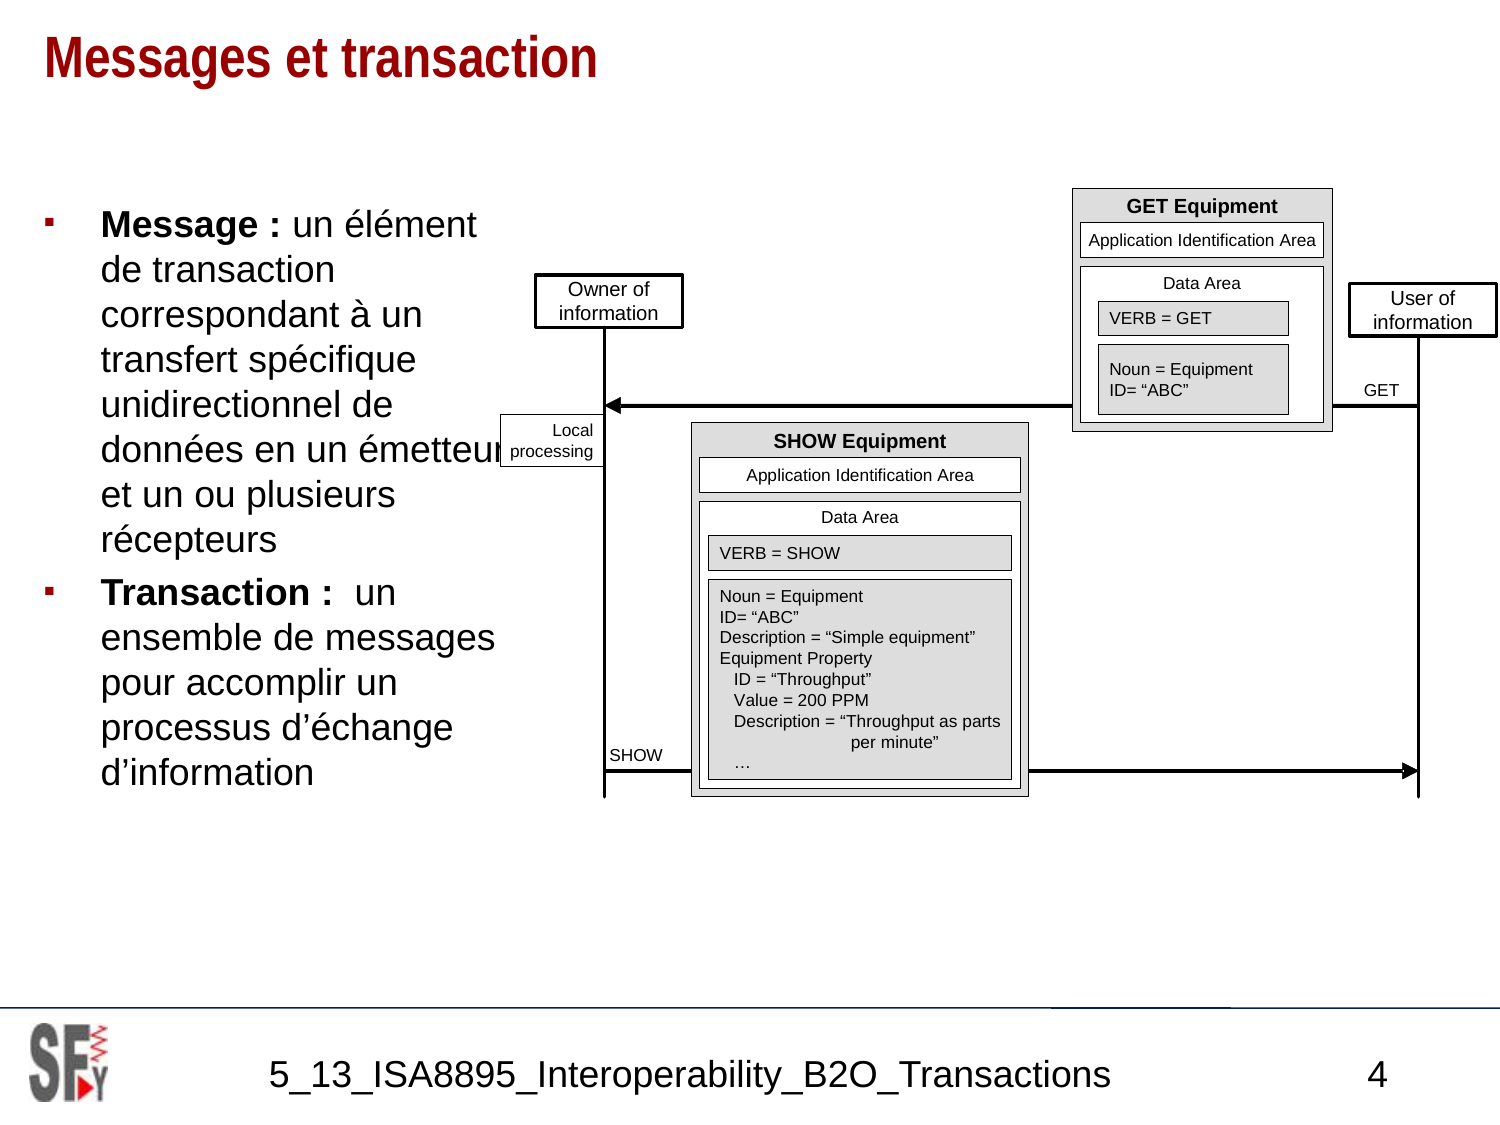

# Messages et transaction
Message : un élément de transaction correspondant à un transfert spécifique unidirectionnel de données en un émetteur et un ou plusieurs récepteurs
Transaction : un ensemble de messages pour accomplir un processus d’échange d’information
5_13_ISA8895_Interoperability_B2O_Transactions